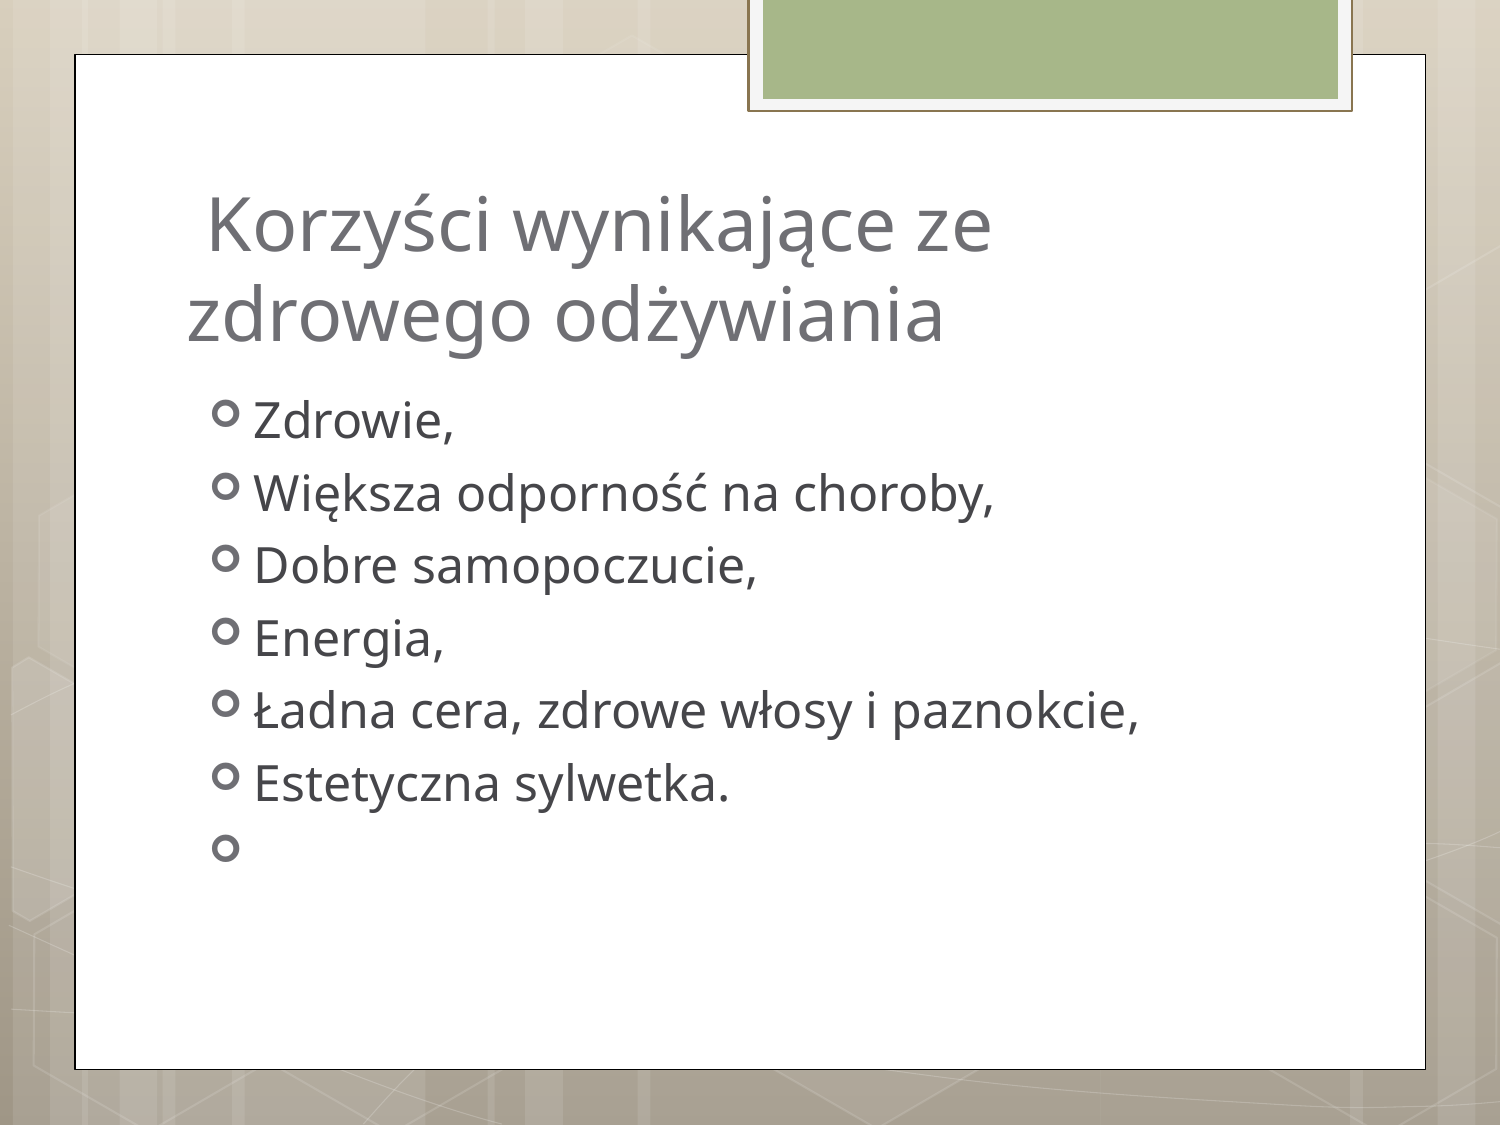

# Korzyści wynikające ze zdrowego odżywiania
Zdrowie,
Większa odporność na choroby,
Dobre samopoczucie,
Energia,
Ładna cera, zdrowe włosy i paznokcie,
Estetyczna sylwetka.